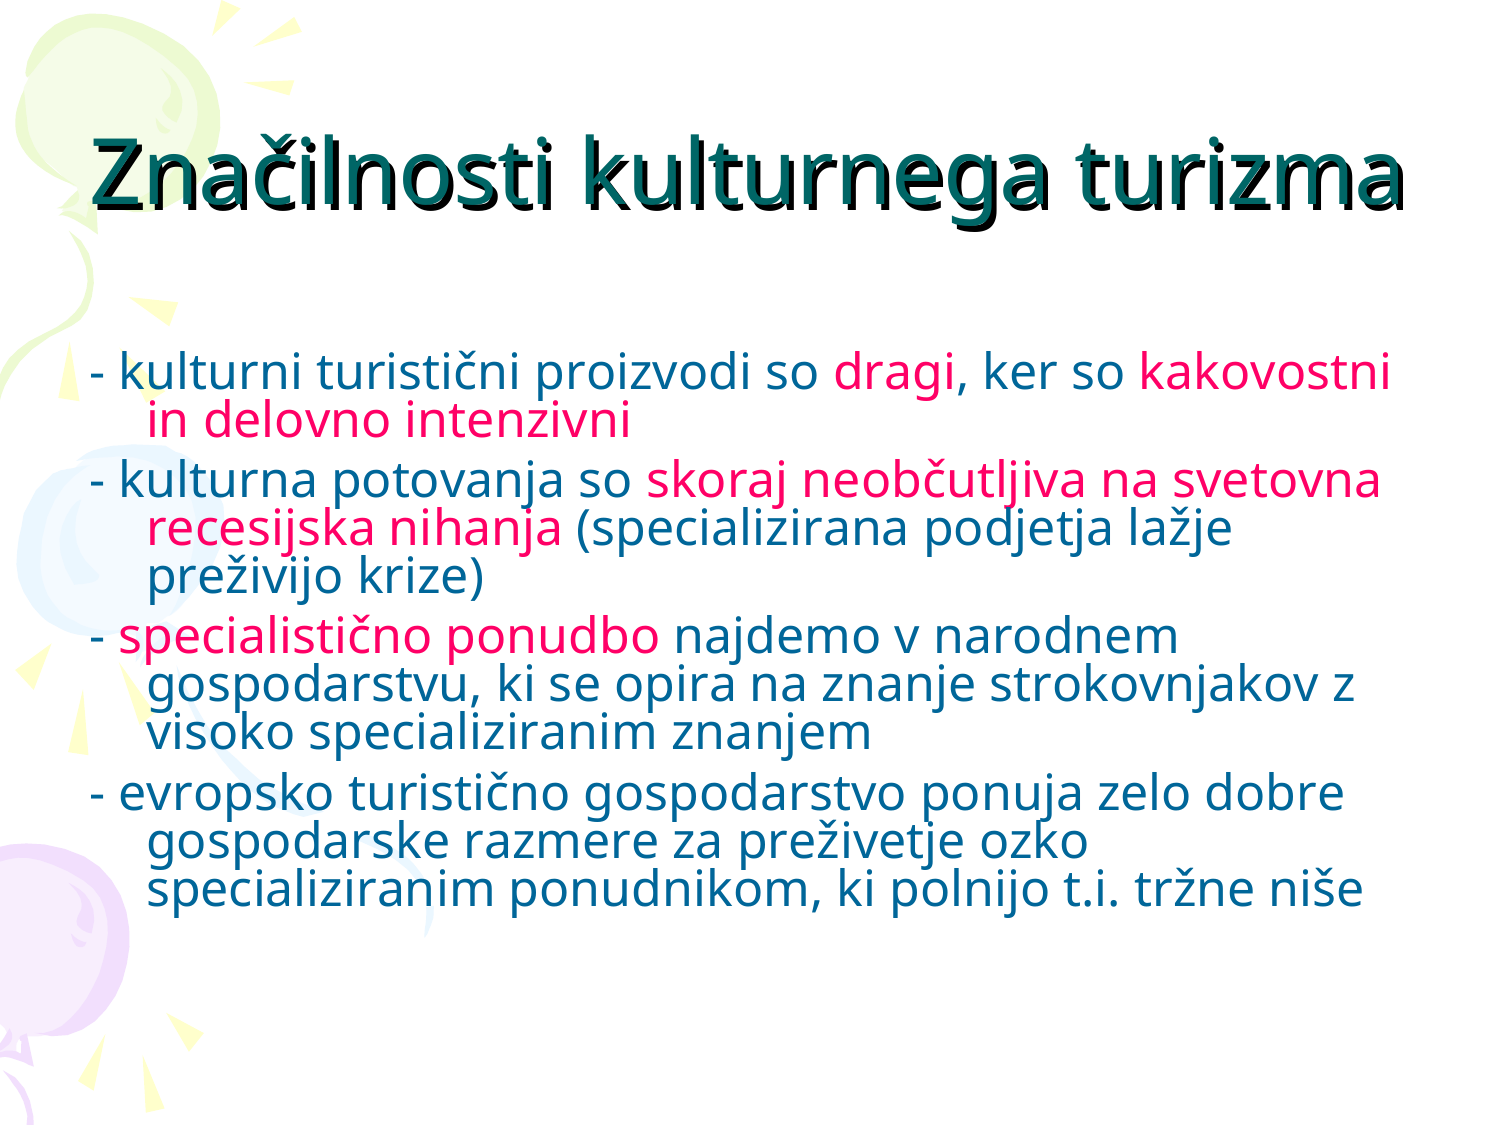

# Značilnosti kulturnega turizma
- kulturni turistični proizvodi so dragi, ker so kakovostni in delovno intenzivni
- kulturna potovanja so skoraj neobčutljiva na svetovna recesijska nihanja (specializirana podjetja lažje preživijo krize)
- specialistično ponudbo najdemo v narodnem gospodarstvu, ki se opira na znanje strokovnjakov z visoko specializiranim znanjem
- evropsko turistično gospodarstvo ponuja zelo dobre gospodarske razmere za preživetje ozko specializiranim ponudnikom, ki polnijo t.i. tržne niše